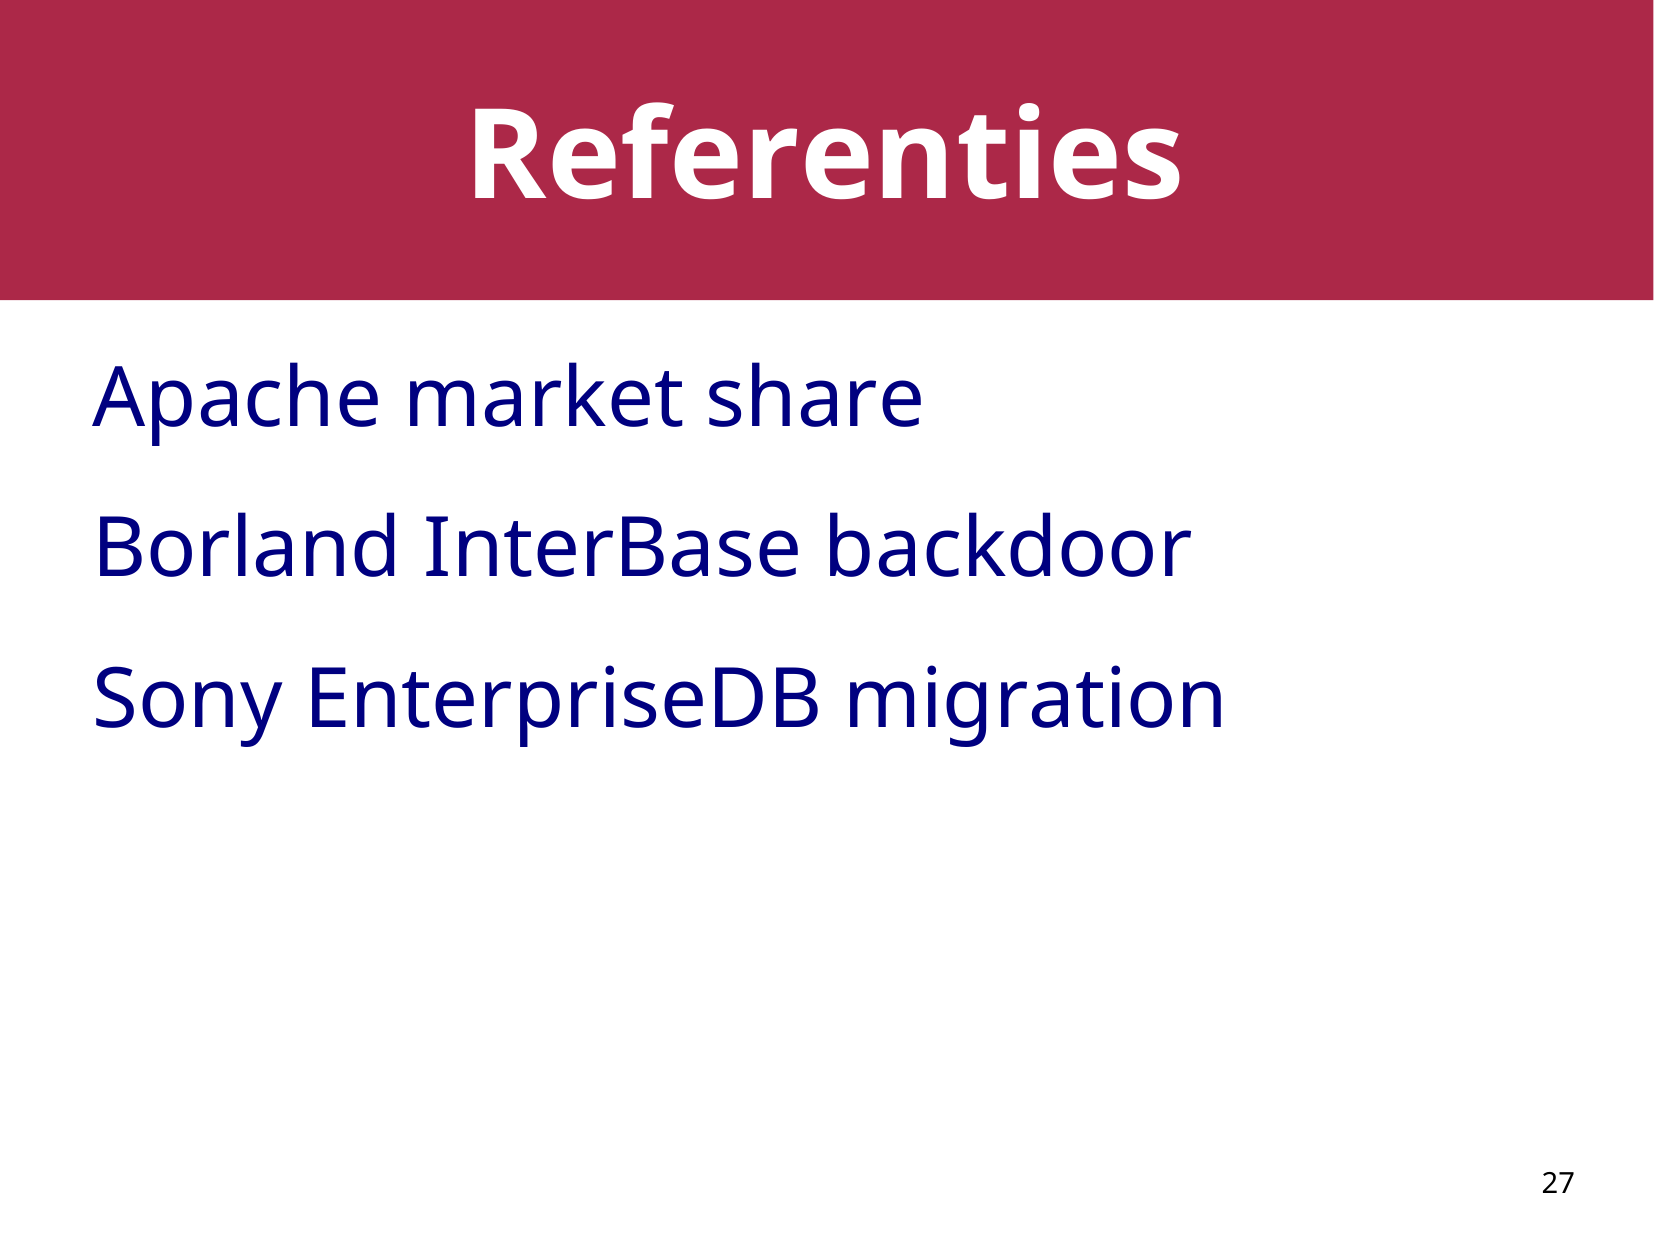

# Referenties
Apache market share
Borland InterBase backdoor
Sony EnterpriseDB migration
27